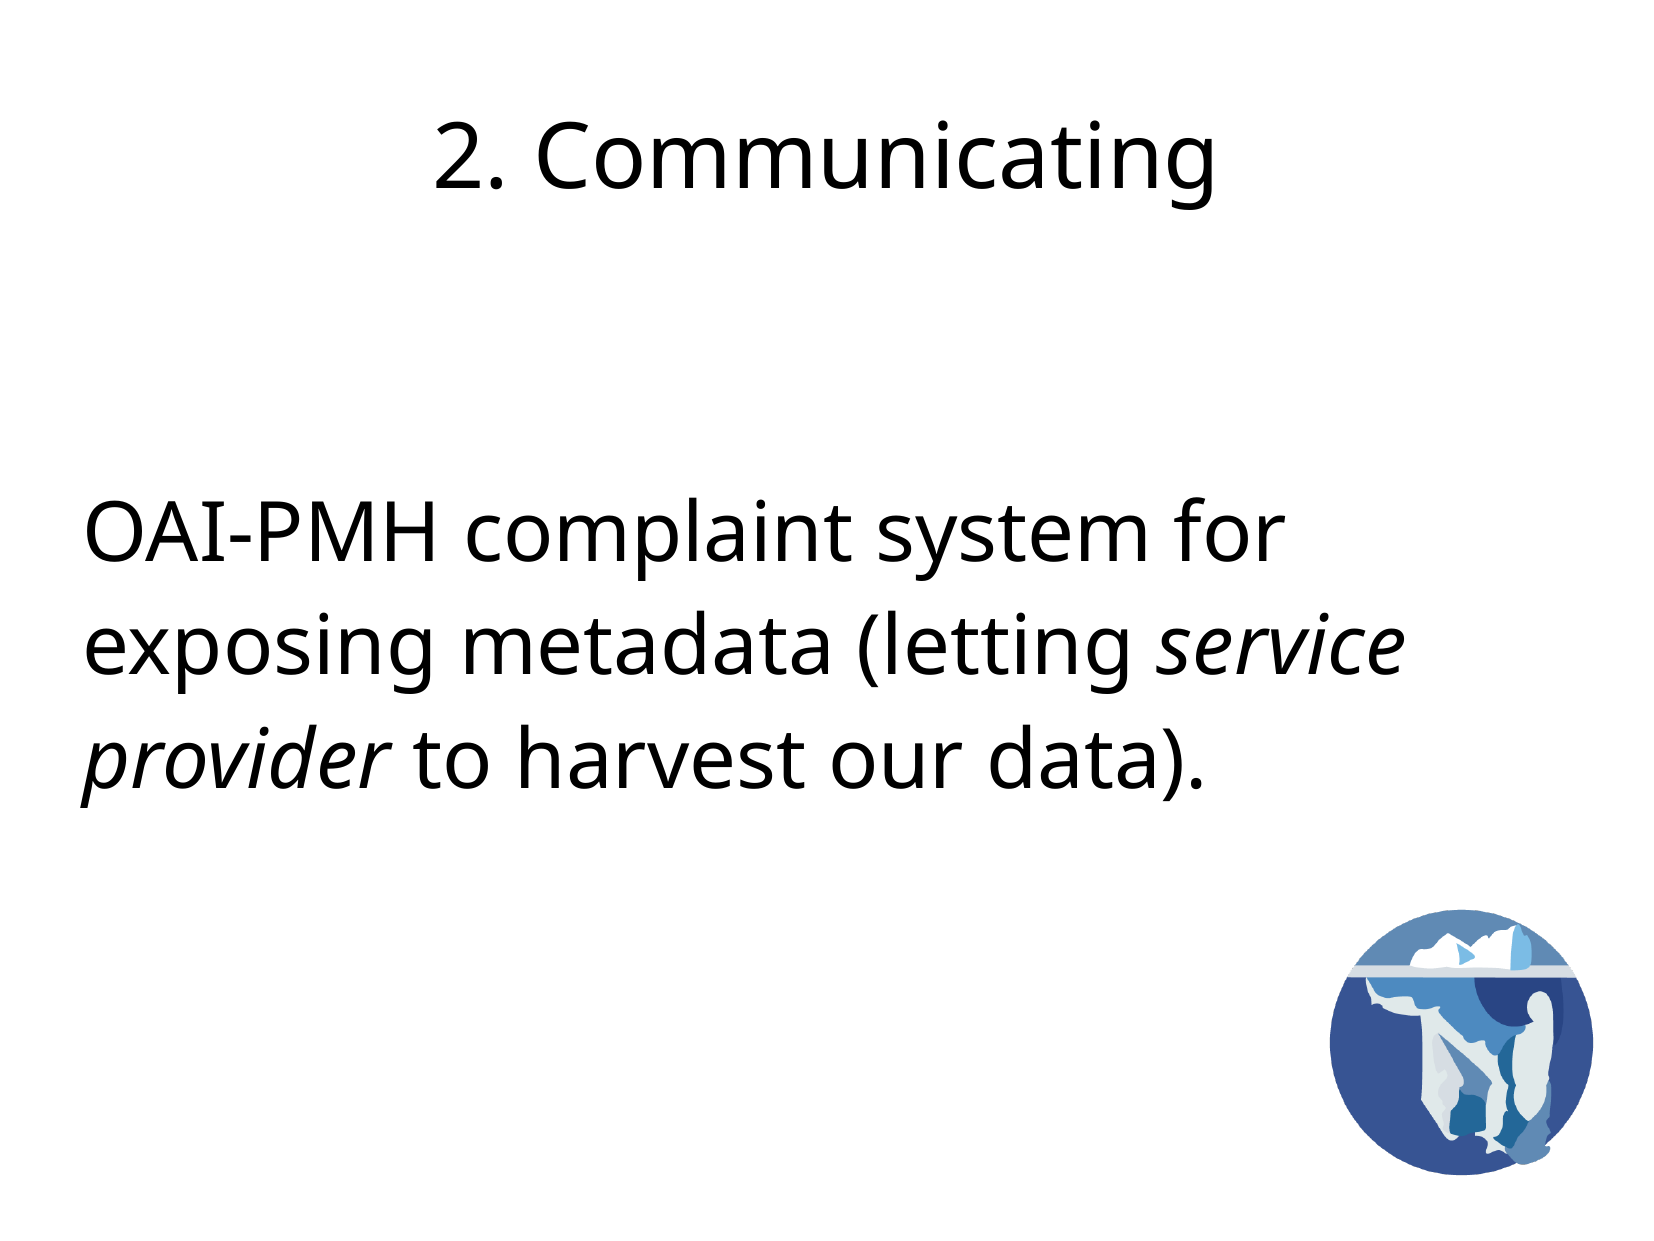

# 2. Communicating
OAI-PMH complaint system for exposing metadata (letting service provider to harvest our data).